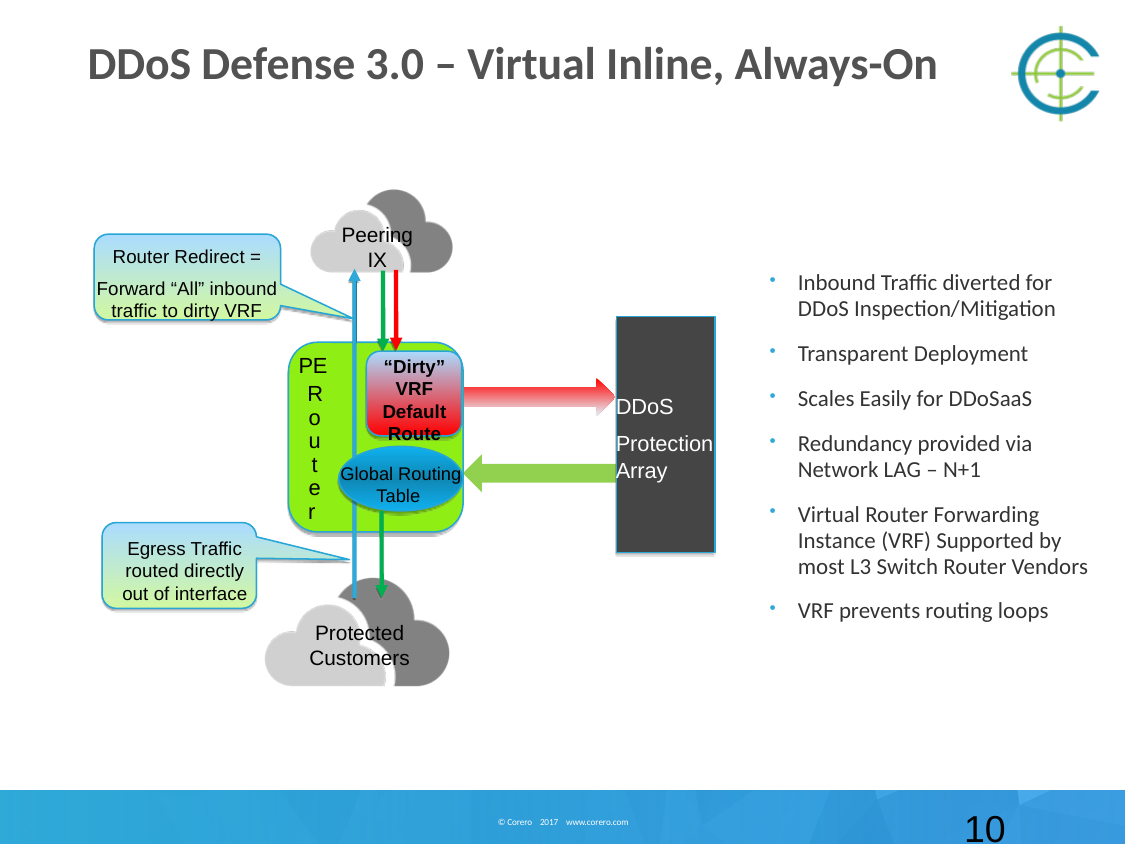

DDoS Defense 3.0 – Virtual Inline, Always-On
Peering IX
Router Redirect =
Forward “All” inbound traffic to dirty VRF
# Inbound Traffic diverted for DDoS Inspection/Mitigation
Transparent Deployment
Scales Easily for DDoSaaS
Redundancy provided via Network LAG – N+1
Virtual Router Forwarding Instance (VRF) Supported by most L3 Switch Router Vendors
VRF prevents routing loops
“Dirty” VRF Default Route
PE
Router
DDoS
Protection
Array
Global Routing Table
Egress Traffic
routed directly
out of interface
Protected Customers